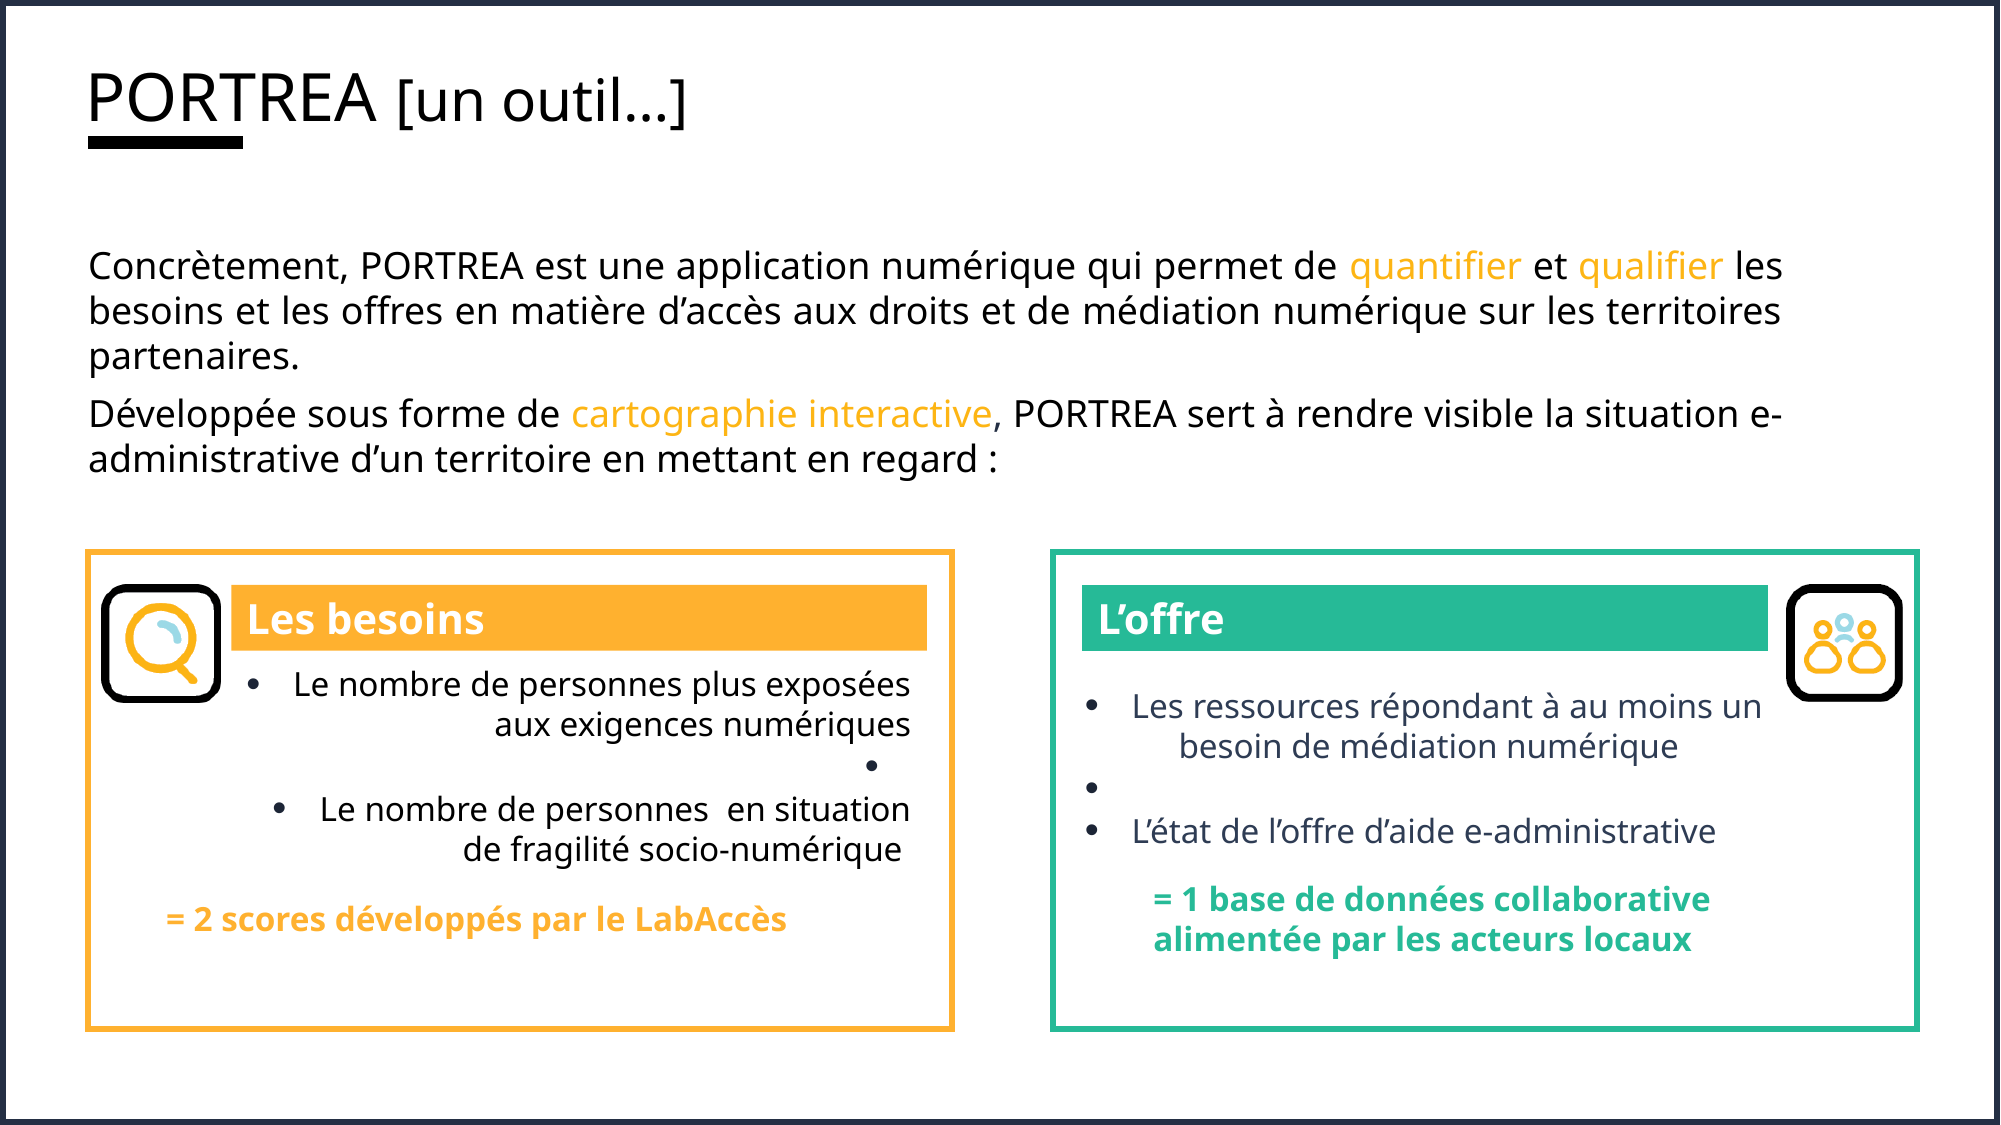

PORTREA [un outil…]
Concrètement, PORTREA est une application numérique qui permet de quantifier et qualifier les besoins et les offres en matière d’accès aux droits et de médiation numérique sur les territoires partenaires.
Développée sous forme de cartographie interactive, PORTREA sert à rendre visible la situation e-administrative d’un territoire en mettant en regard :
Les besoins
L’offre
Le nombre de personnes plus exposées aux exigences numériques
Le nombre de personnes en situation de fragilité socio-numérique
Les ressources répondant à au moins un besoin de médiation numérique
L’état de l’offre d’aide e-administrative
= 1 base de données collaborative alimentée par les acteurs locaux
= 2 scores développés par le LabAccès